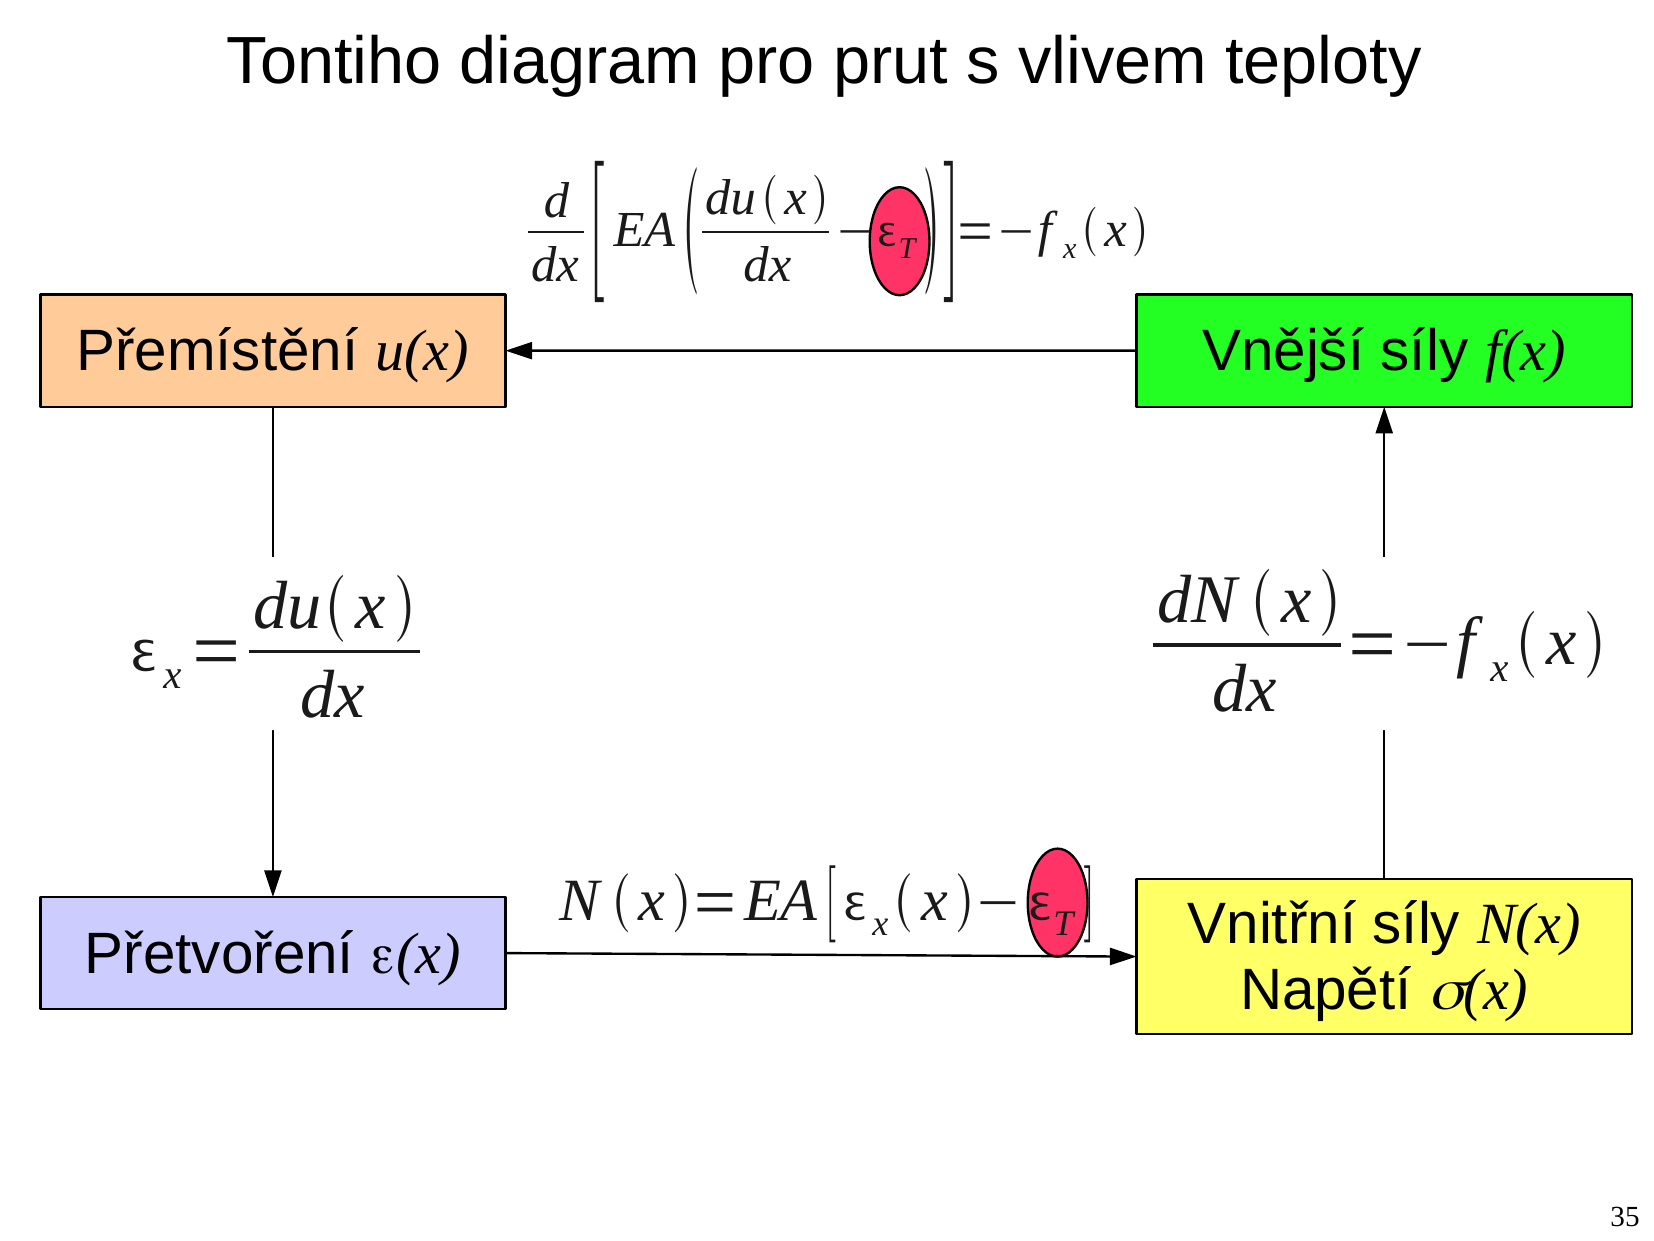

# Tontiho diagram pro prut s vlivem teploty
Vnější síly f(x)
Přemístění u(x)
Vnitřní síly N(x)
Napětí s(x)
Přetvoření e(x)
35